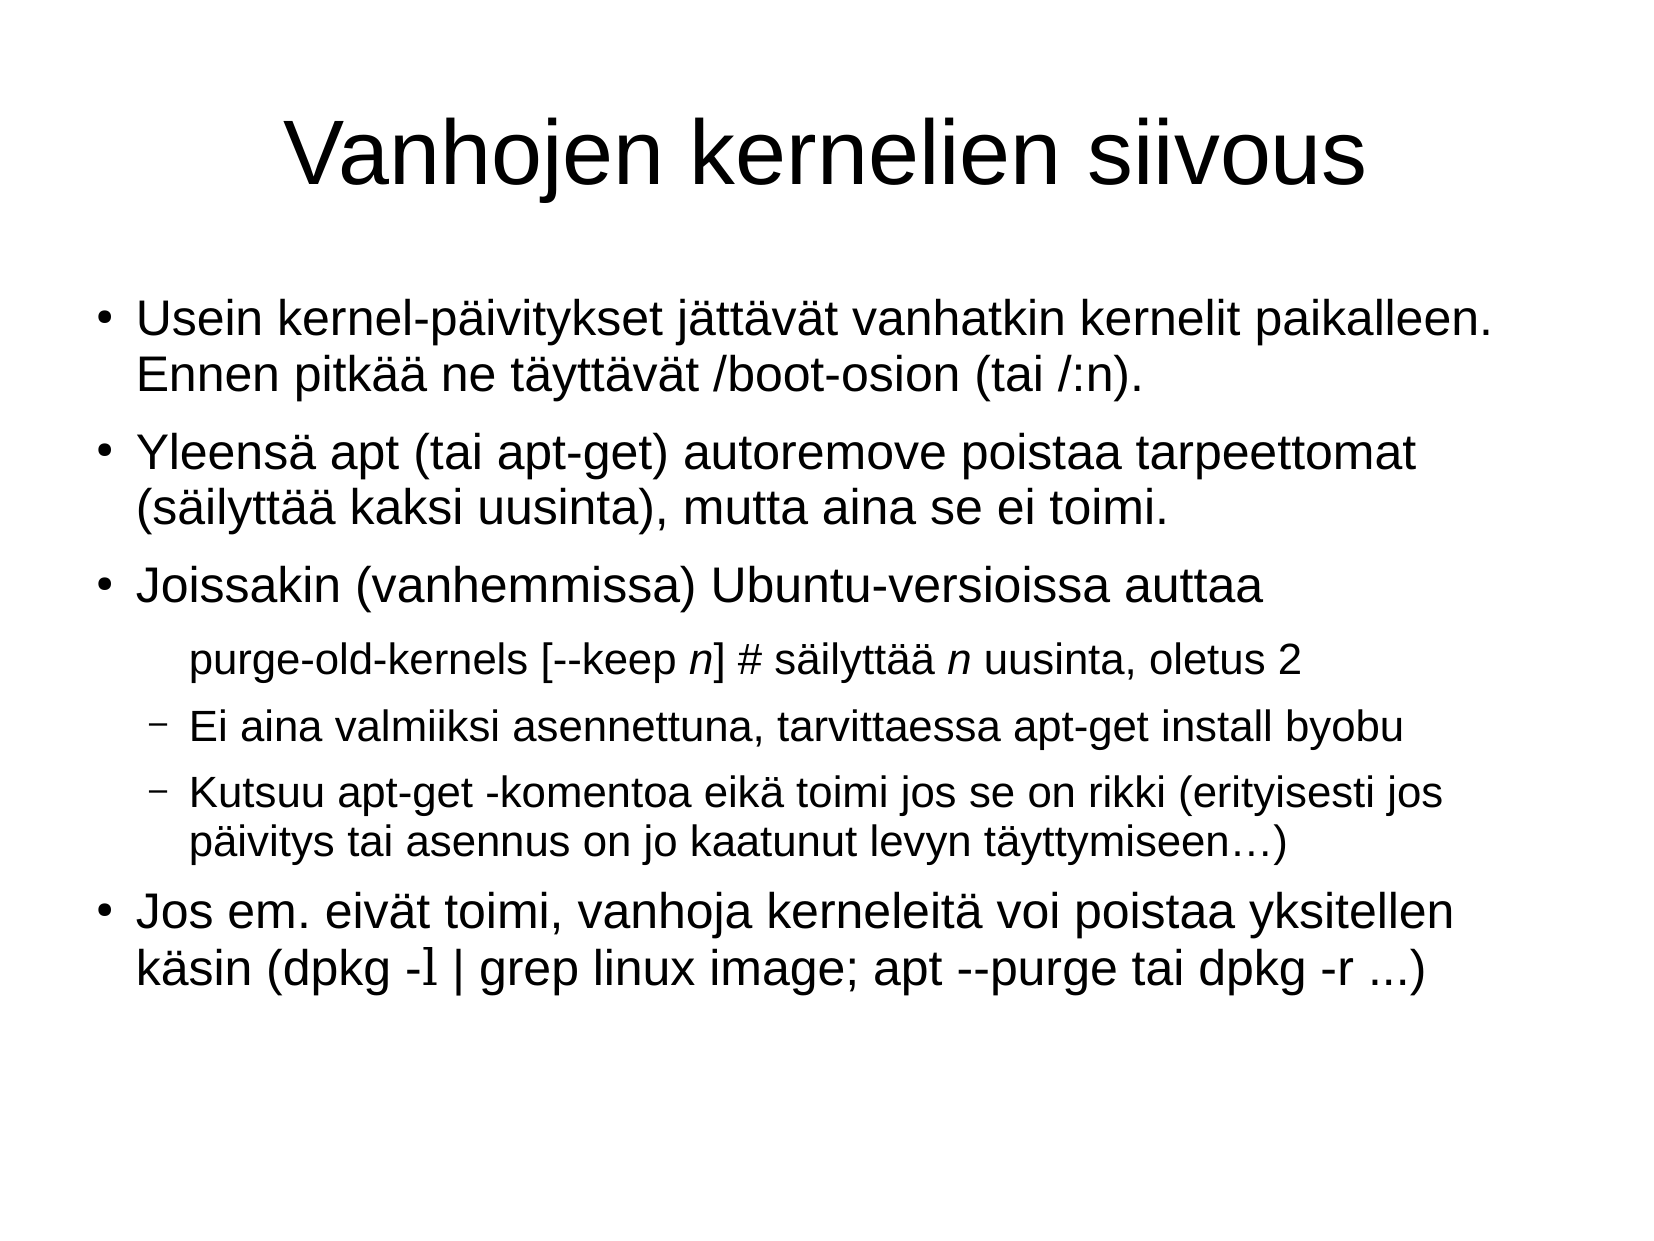

# Vanhojen kernelien siivous
Usein kernel-päivitykset jättävät vanhatkin kernelit paikalleen. Ennen pitkää ne täyttävät /boot-osion (tai /:n).
Yleensä apt (tai apt-get) autoremove poistaa tarpeettomat (säilyttää kaksi uusinta), mutta aina se ei toimi.
Joissakin (vanhemmissa) Ubuntu-versioissa auttaa
purge-old-kernels [--keep n] # säilyttää n uusinta, oletus 2
Ei aina valmiiksi asennettuna, tarvittaessa apt-get install byobu
Kutsuu apt-get -komentoa eikä toimi jos se on rikki (erityisesti jos päivitys tai asennus on jo kaatunut levyn täyttymiseen…)
Jos em. eivät toimi, vanhoja kerneleitä voi poistaa yksitellen käsin (dpkg -l | grep linux image; apt --purge tai dpkg -r ...)